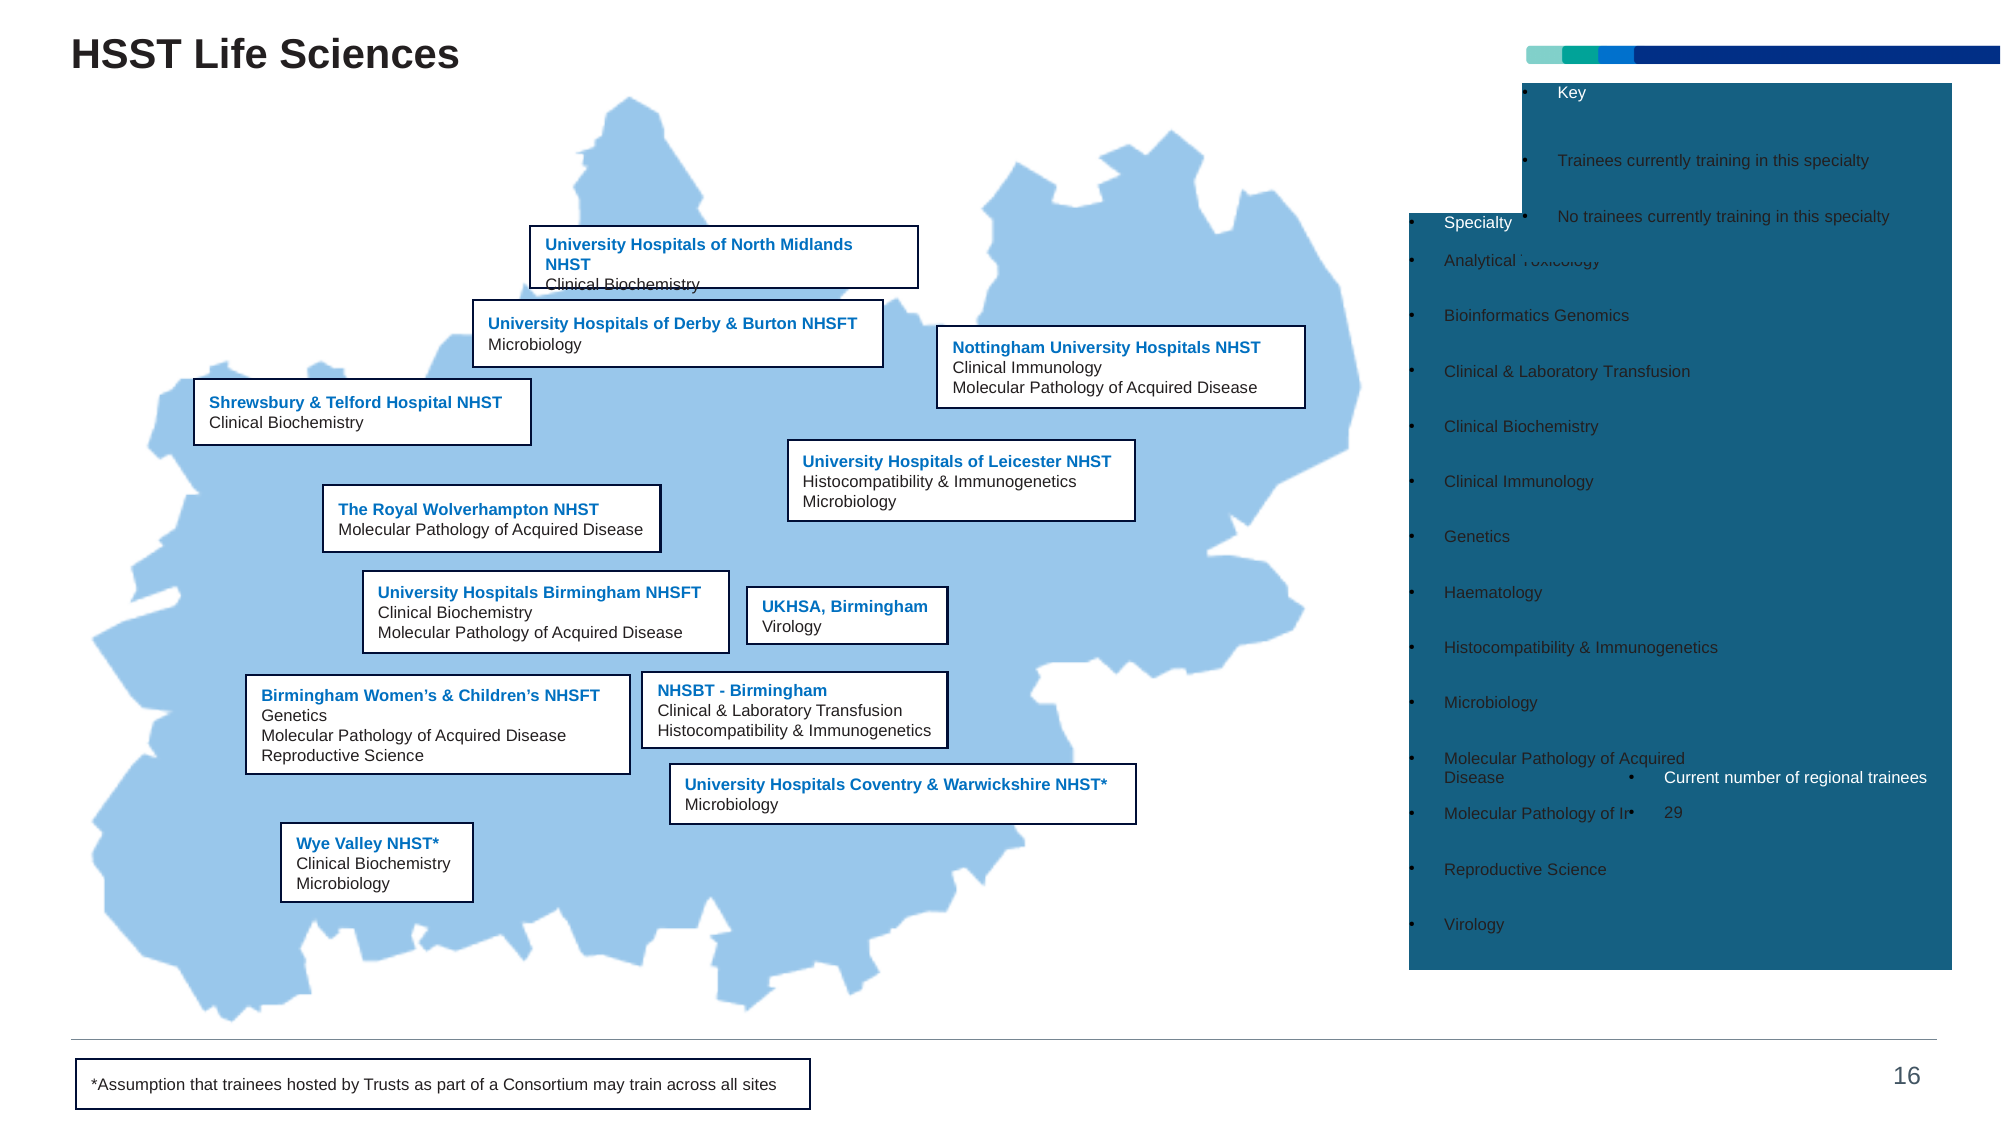

# HSST Life Sciences
| Key | |
| --- | --- |
| Trainees currently training in this specialty | |
| No trainees currently training in this specialty | |
| Specialty | West Midlands | East Midlands |
| --- | --- | --- |
| Analytical Toxicology | | |
| Bioinformatics Genomics | | |
| Clinical & Laboratory Transfusion | | |
| Clinical Biochemistry | | |
| Clinical Immunology | | |
| Genetics | | |
| Haematology | | |
| Histocompatibility & Immunogenetics | | |
| Microbiology | | |
| Molecular Pathology of Acquired Disease | | |
| Molecular Pathology of Infection | | |
| Reproductive Science | | |
| Virology | | |
University Hospitals of North Midlands NHST
Clinical Biochemistry
University Hospitals of Derby & Burton NHSFT
Microbiology
Nottingham University Hospitals NHST
Clinical Immunology
Molecular Pathology of Acquired Disease
Shrewsbury & Telford Hospital NHST
Clinical Biochemistry
University Hospitals of Leicester NHST
Histocompatibility & Immunogenetics
Microbiology
The Royal Wolverhampton NHST
Molecular Pathology of Acquired Disease
University Hospitals Birmingham NHSFT
Clinical Biochemistry
Molecular Pathology of Acquired Disease
UKHSA, Birmingham
Virology
NHSBT - Birmingham
Clinical & Laboratory Transfusion Histocompatibility & Immunogenetics
Birmingham Women’s & Children’s NHSFT
Genetics
Molecular Pathology of Acquired Disease
Reproductive Science
University Hospitals Coventry & Warwickshire NHST*
Microbiology
| Current number of regional trainees |
| --- |
| 29 |
Wye Valley NHST*
Clinical Biochemistry
Microbiology
*Assumption that trainees hosted by Trusts as part of a Consortium may train across all sites